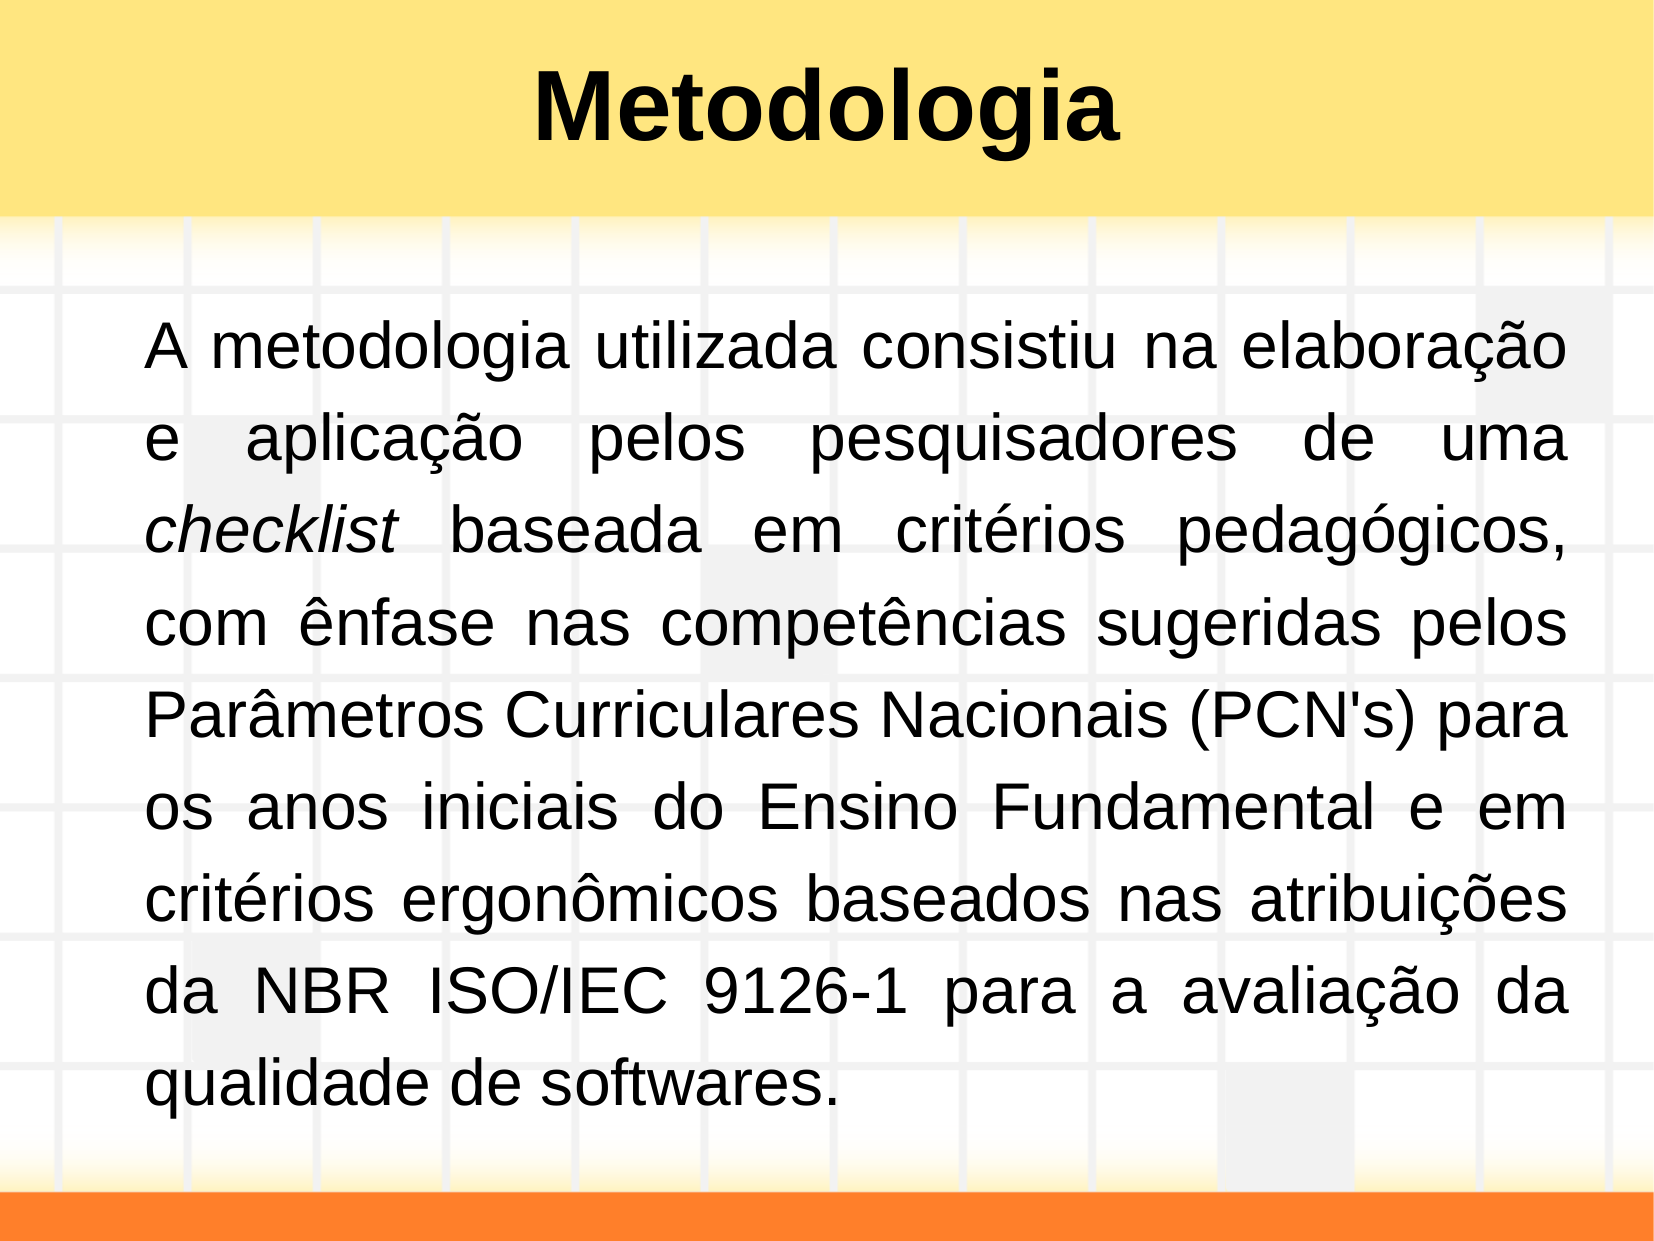

# Metodologia
A metodologia utilizada consistiu na elaboração e aplicação pelos pesquisadores de uma checklist baseada em critérios pedagógicos, com ênfase nas competências sugeridas pelos Parâmetros Curriculares Nacionais (PCN's) para os anos iniciais do Ensino Fundamental e em critérios ergonômicos baseados nas atribuições da NBR ISO/IEC 9126-1 para a avaliação da qualidade de softwares.